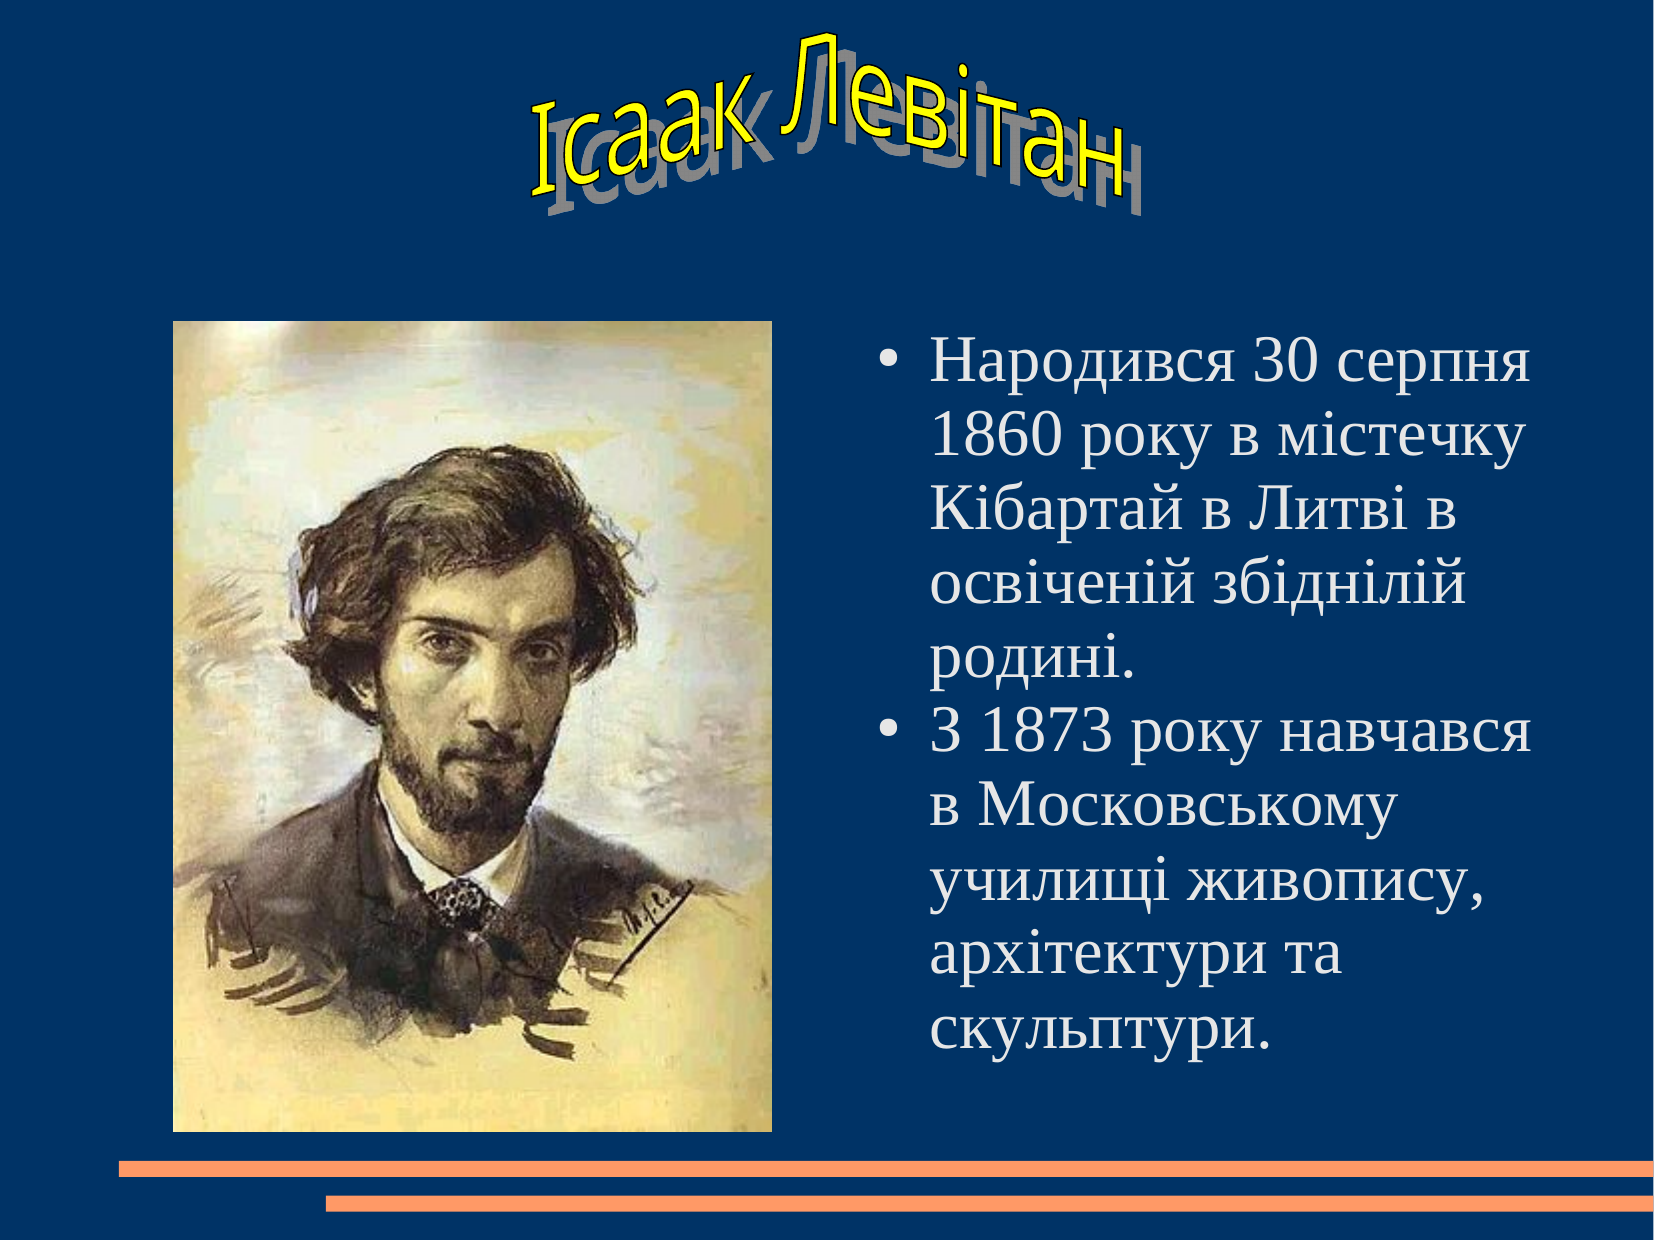

Ісаак Левітан
# Народився 30 серпня 1860 року в містечку Кібартай в Литві в освіченій збіднілій родині.
З 1873 року навчався в Московському училищі живопису, архітектури та скульптури.